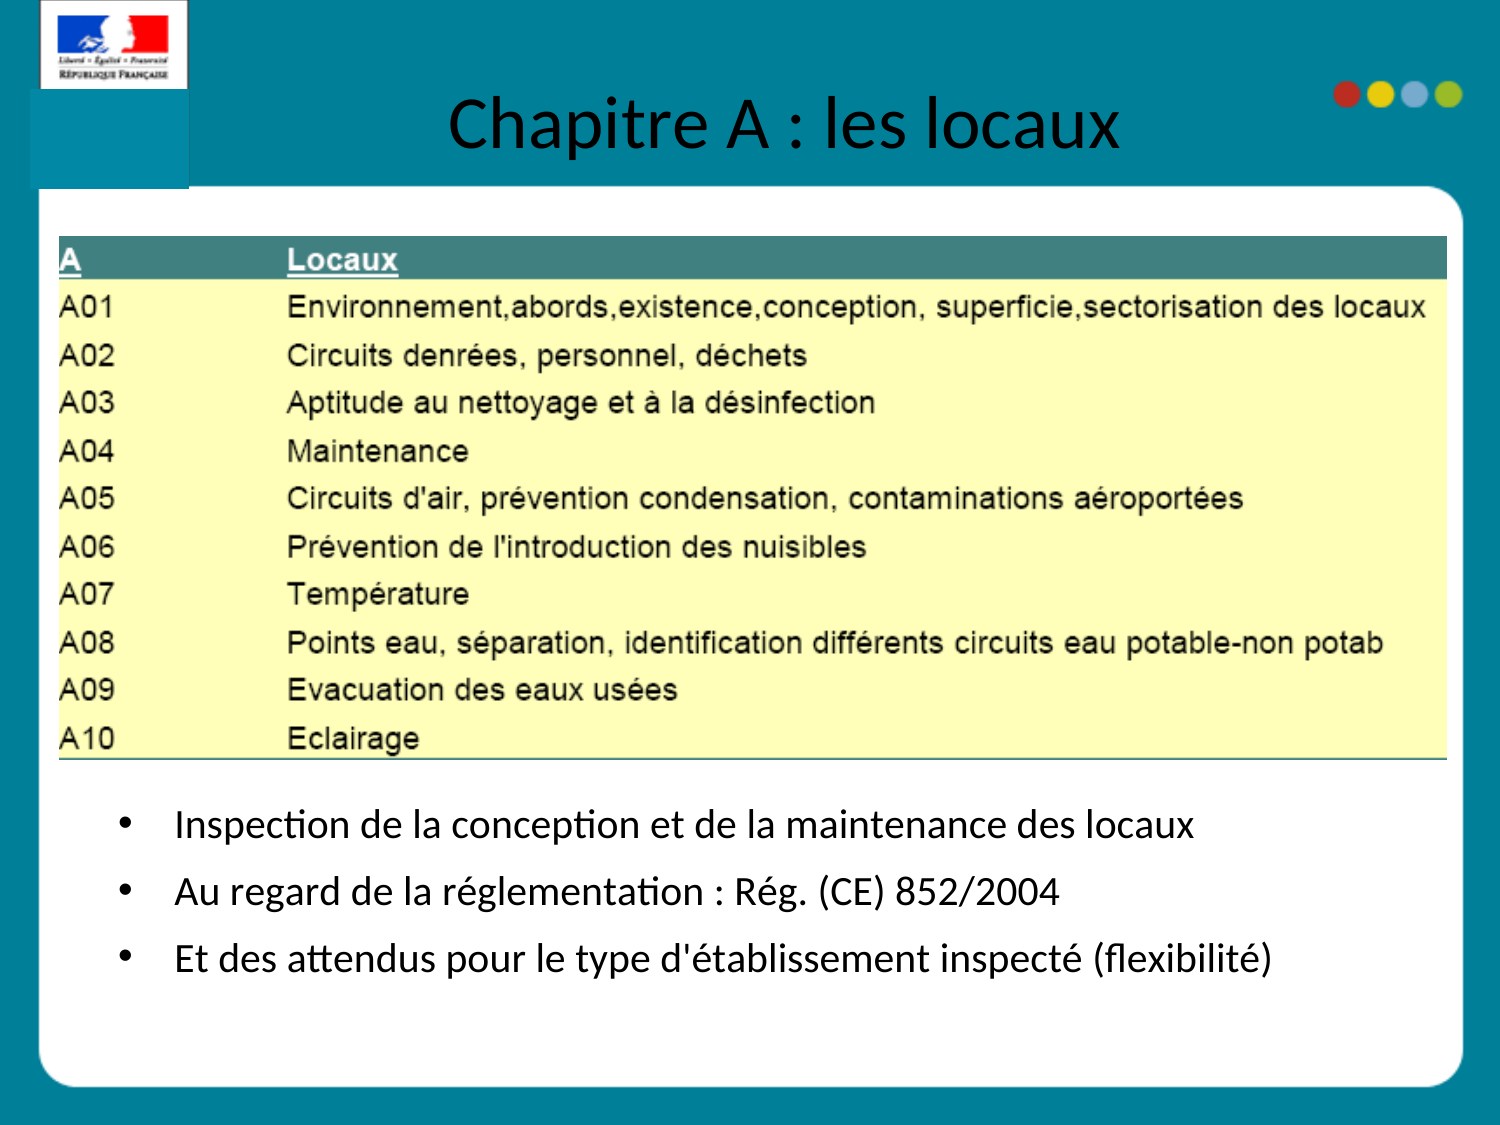

# Chapitre A : les locaux
Inspection de la conception et de la maintenance des locaux
Au regard de la réglementation : Rég. (CE) 852/2004
Et des attendus pour le type d'établissement inspecté (flexibilité)